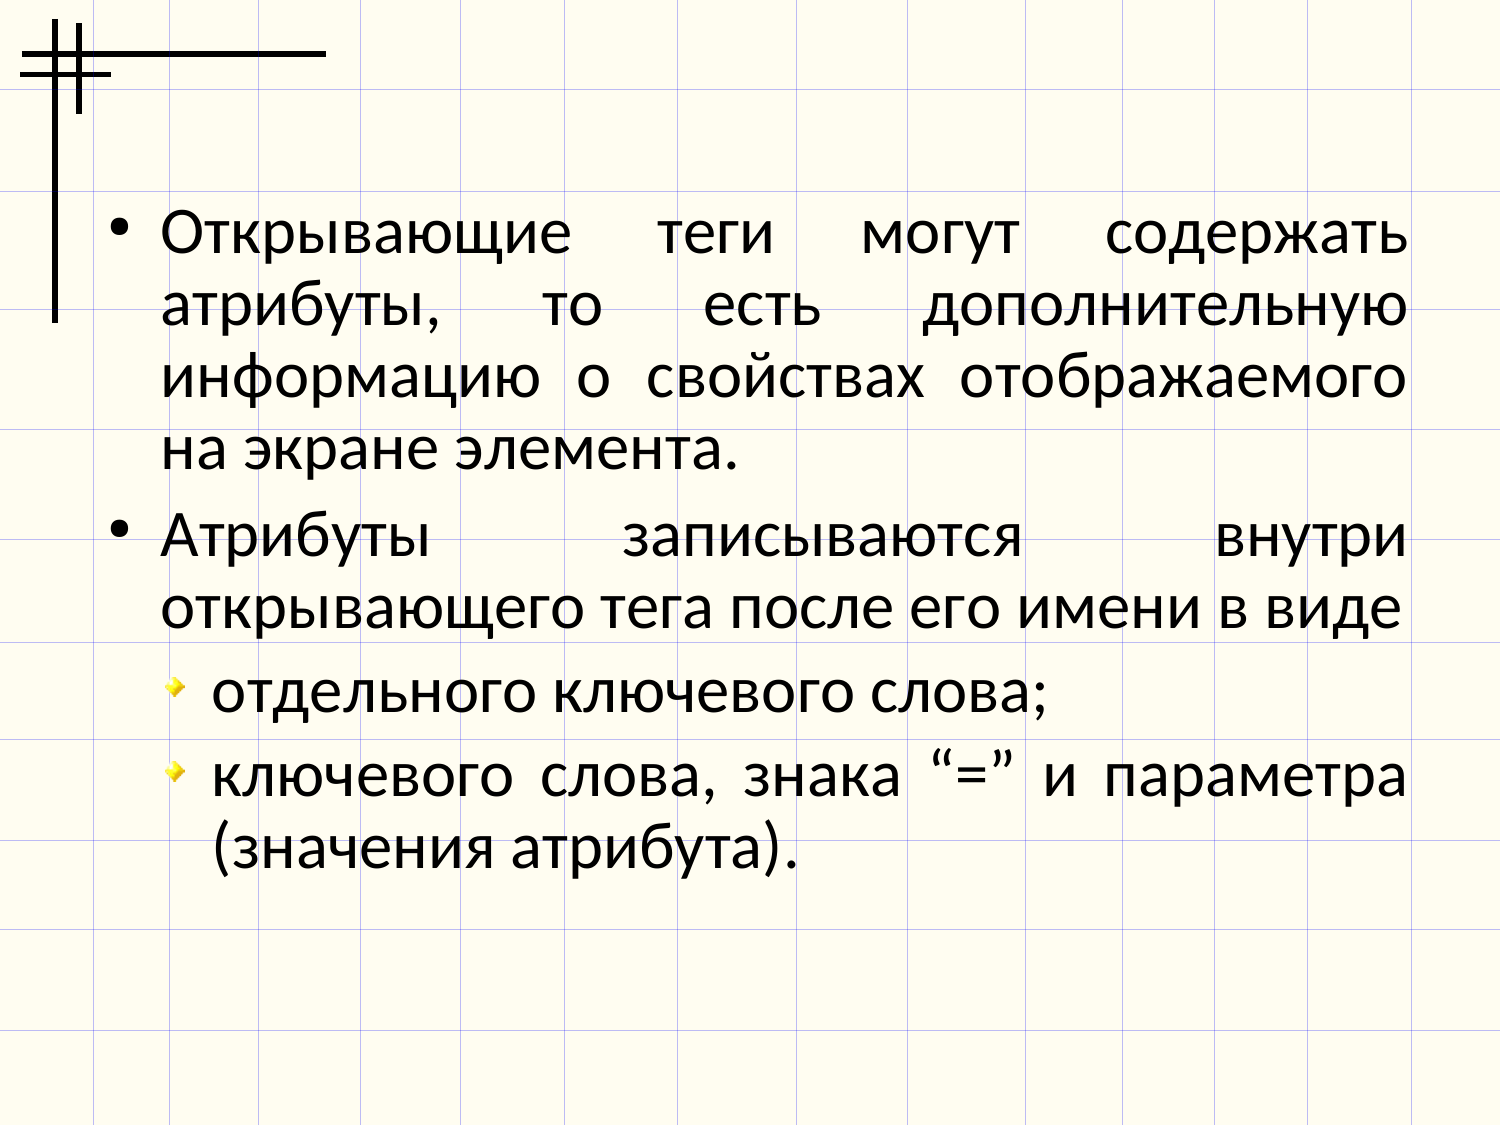

#
Открывающие теги могут содержать атрибуты, то есть дополнительную информацию о свойствах отображаемого на экране элемента.
Атрибуты записываются внутри открывающего тега после его имени в виде
отдельного ключевого слова;
ключевого слова, знака “=” и параметра (значения атрибута).